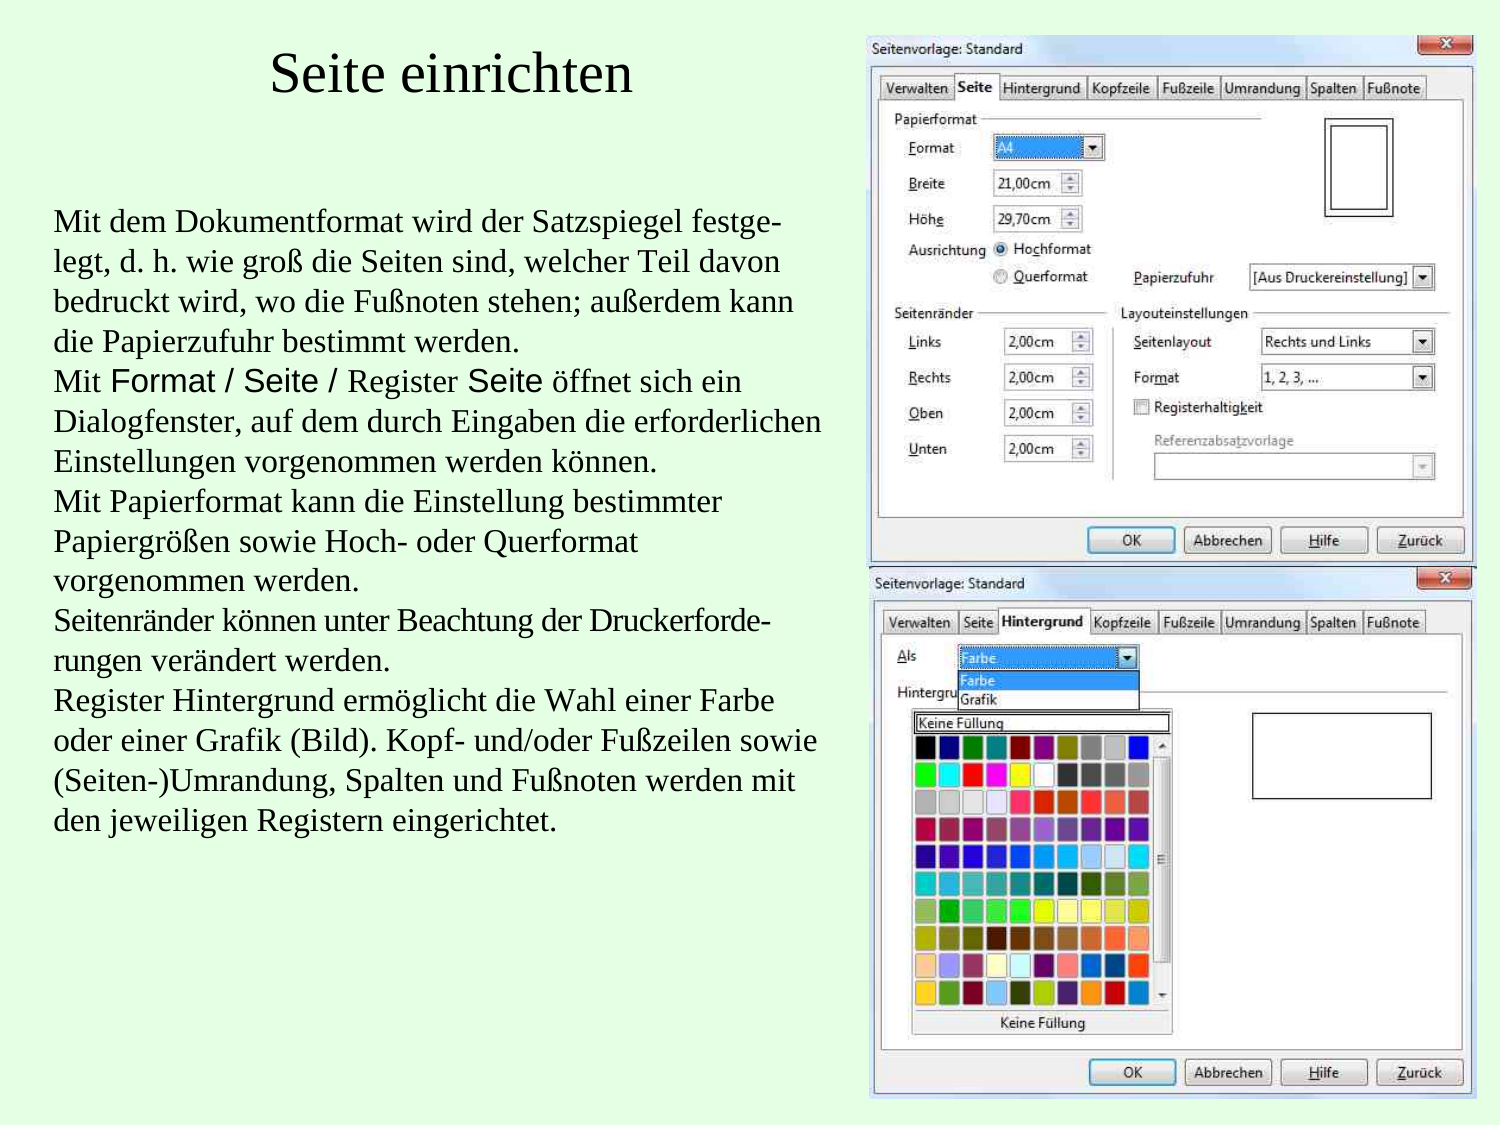

# Seite einrichten
Mit dem Dokumentformat wird der Satzspiegel festge-legt, d. h. wie groß die Seiten sind, welcher Teil davon bedruckt wird, wo die Fußnoten stehen; außerdem kann die Papierzufuhr bestimmt werden.
Mit Format / Seite / Register Seite öffnet sich ein Dialogfenster, auf dem durch Eingaben die erforderlichen Einstellungen vorgenommen werden können.
Mit Papierformat kann die Einstellung bestimmter Papiergrößen sowie Hoch- oder Querformat vorgenommen werden.
Seitenränder können unter Beachtung der Druckerforde-rungen verändert werden.
Register Hintergrund ermöglicht die Wahl einer Farbe oder einer Grafik (Bild). Kopf- und/oder Fußzeilen sowie (Seiten-)Umrandung, Spalten und Fußnoten werden mit den jeweiligen Registern eingerichtet.